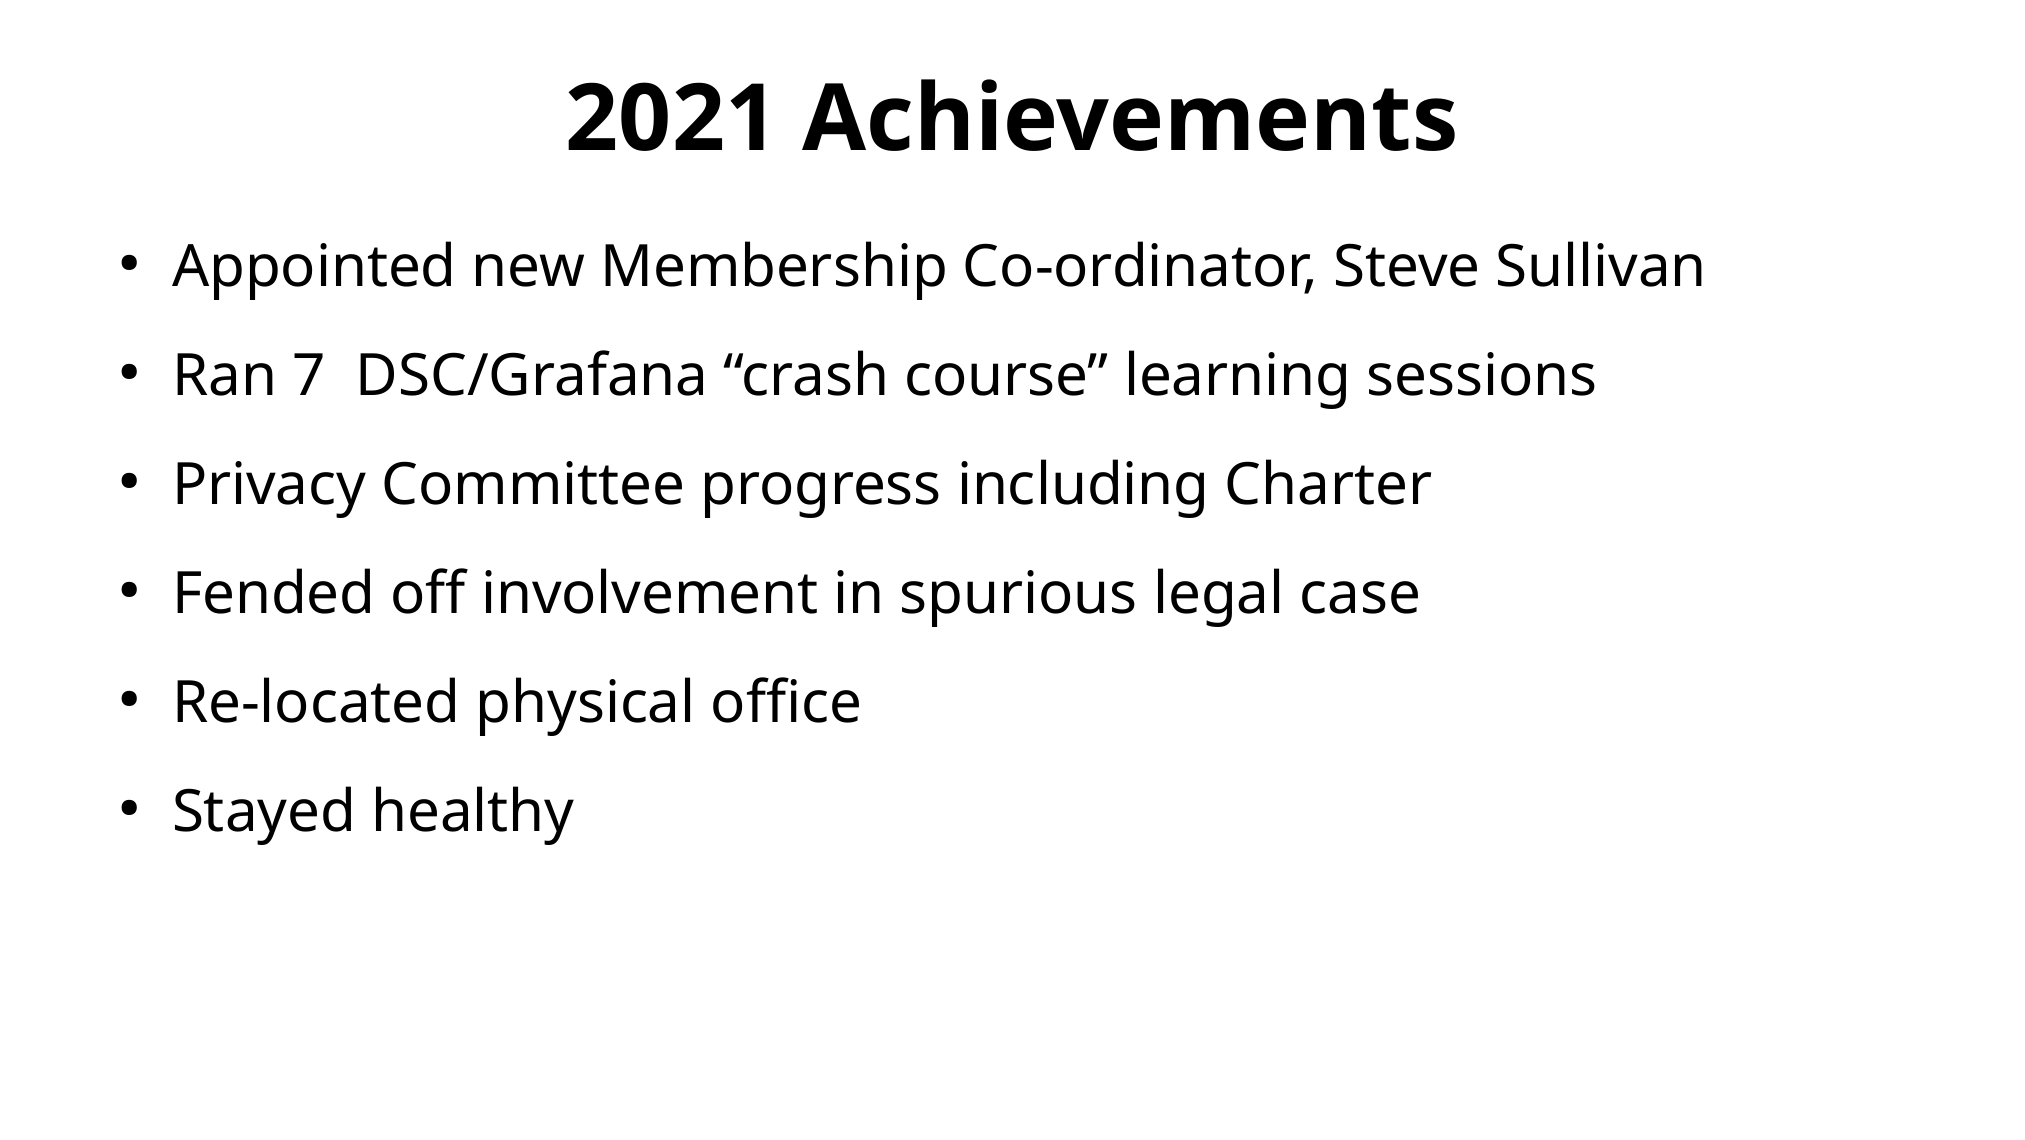

# 2021 Achievements
Appointed new Membership Co-ordinator, Steve Sullivan
Ran 7 DSC/Grafana “crash course” learning sessions
Privacy Committee progress including Charter
Fended off involvement in spurious legal case
Re-located physical office
Stayed healthy